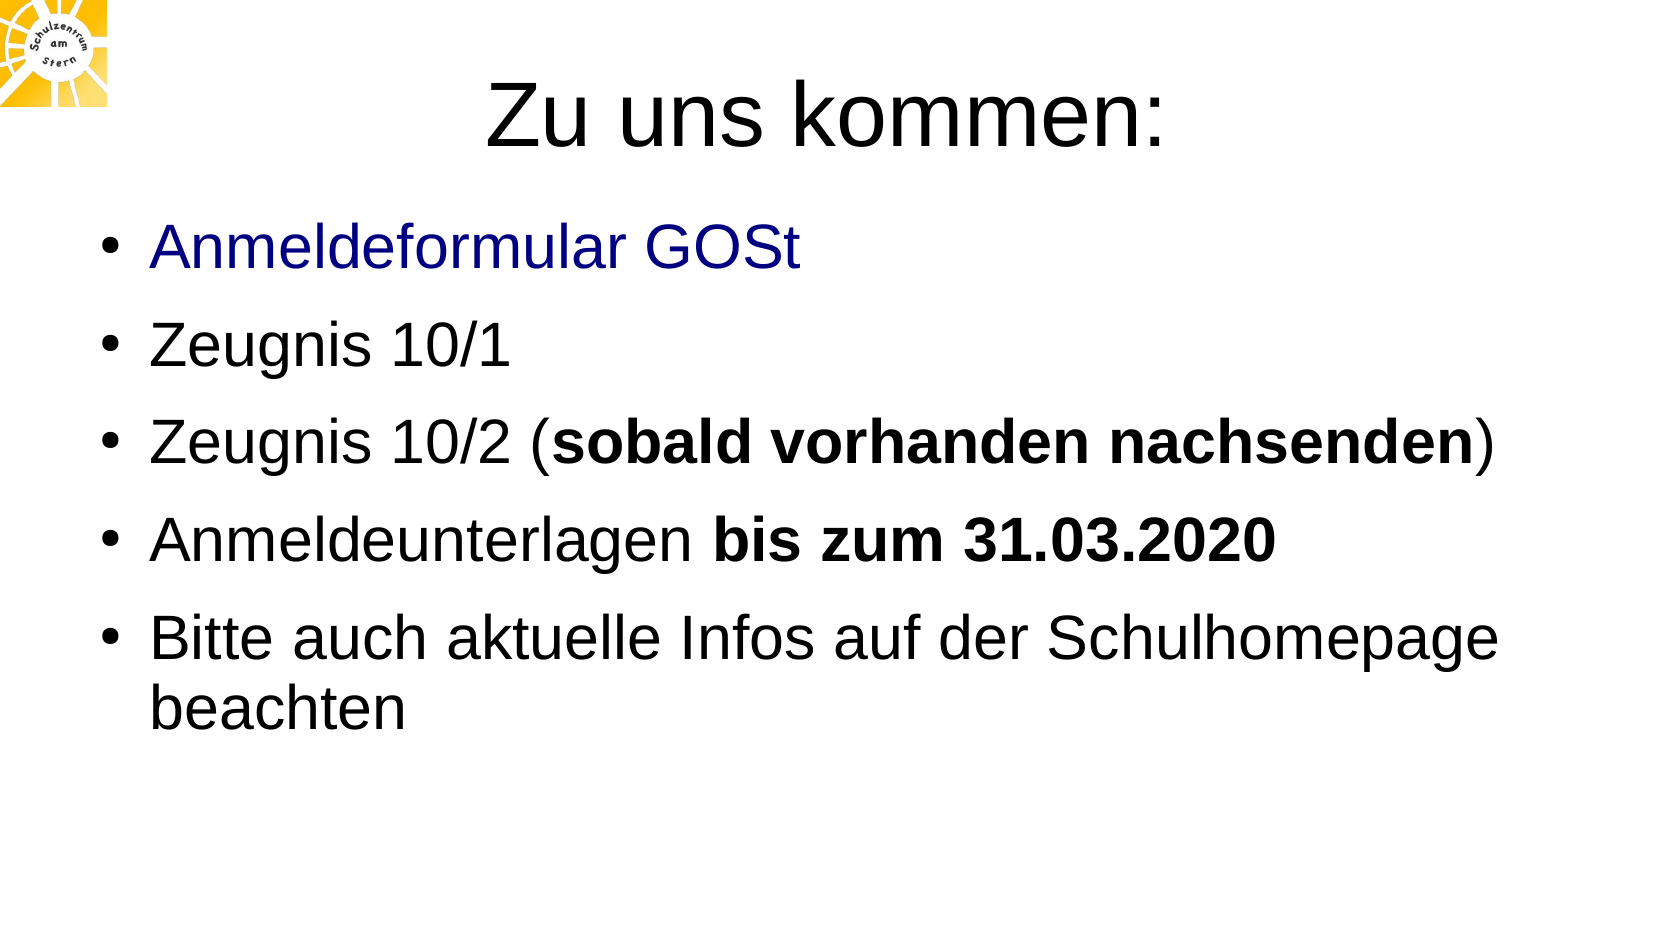

# Zu uns kommen:
Anmeldeformular GOSt
Zeugnis 10/1
Zeugnis 10/2 (sobald vorhanden nachsenden)
Anmeldeunterlagen bis zum 31.03.2020
Bitte auch aktuelle Infos auf der Schulhomepage beachten